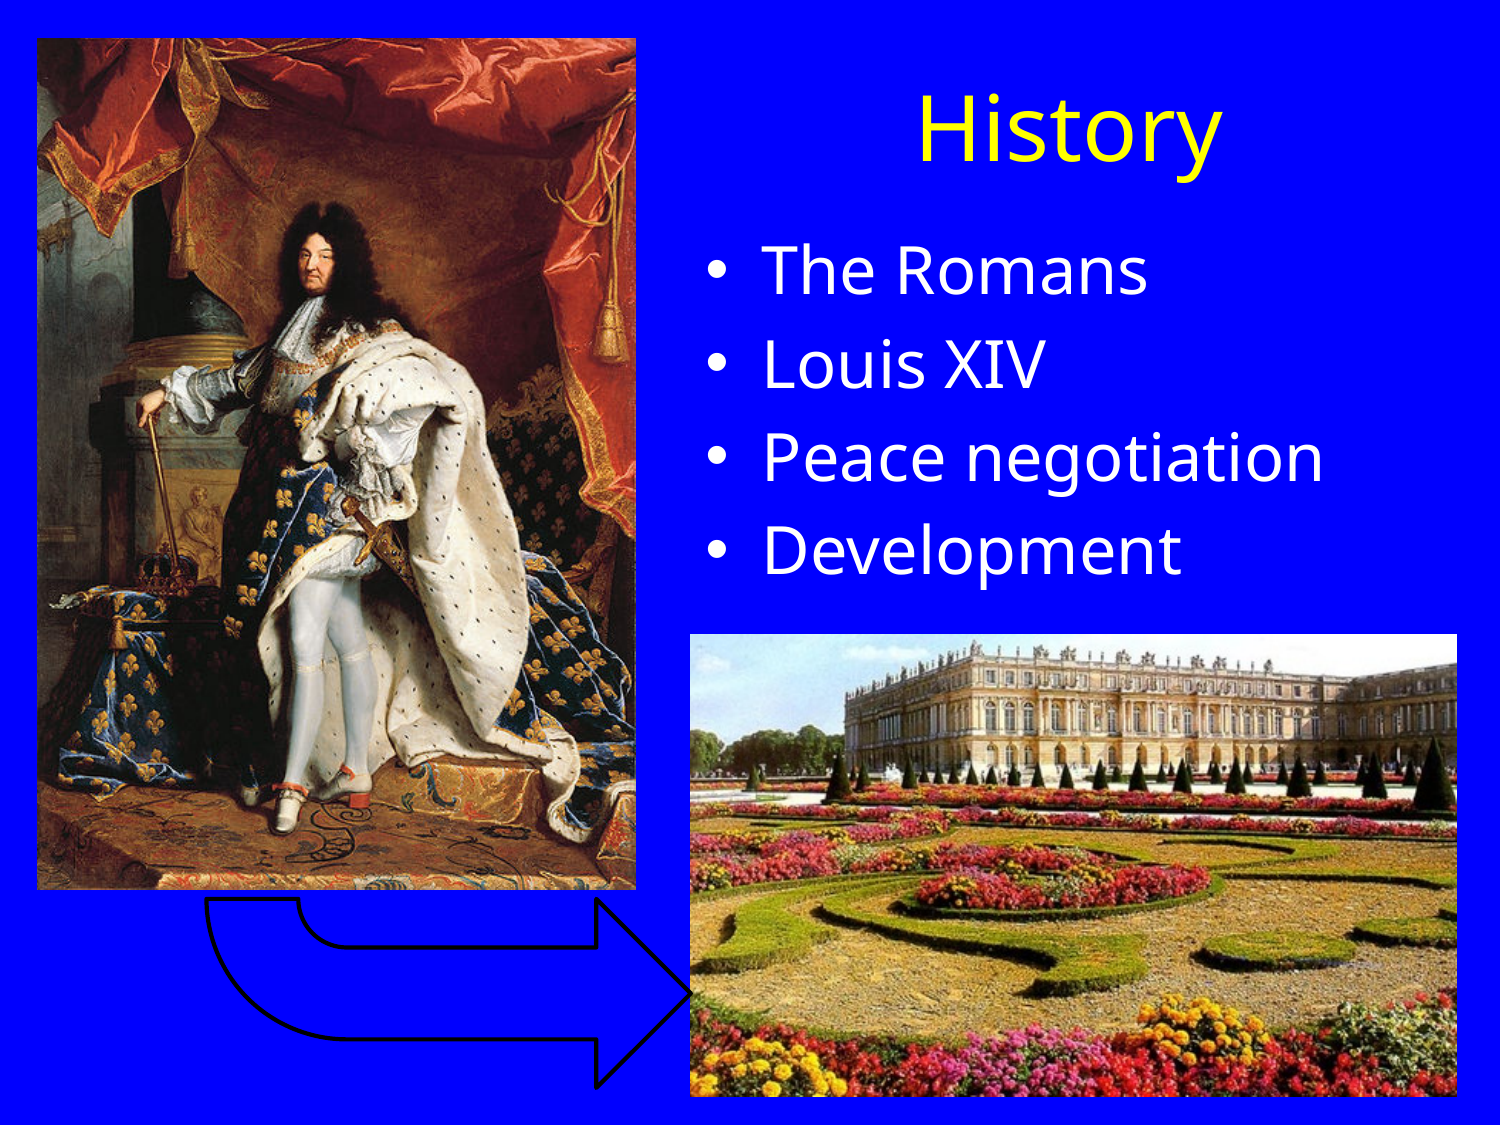

# History
The Romans
Louis XIV
Peace negotiation
Development